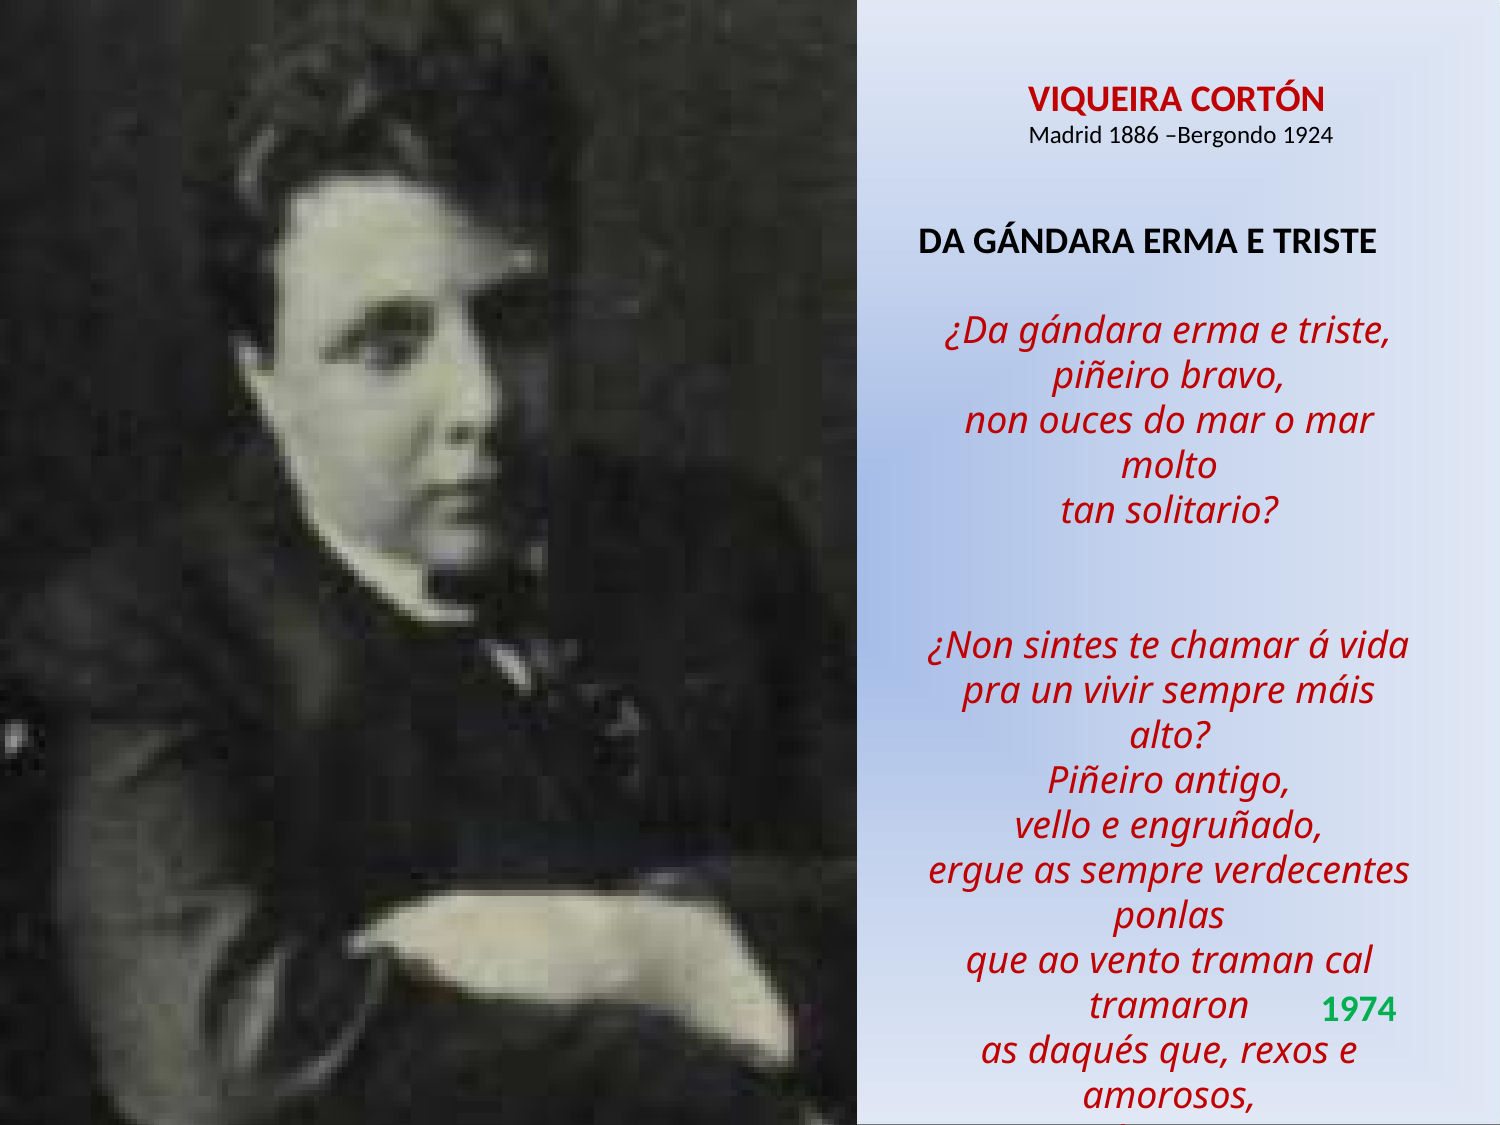

VIQUEIRA CORTÓN
Madrid 1886 –Bergondo 1924
DA GÁNDARA ERMA E TRISTE
¿Da gándara erma e triste,
piñeiro bravo,
non ouces do mar o mar molto
tan solitario?
¿Non sintes te chamar á vida
pra un vivir sempre máis alto?
Piñeiro antigo,
vello e engruñado,
ergue as sempre verdecentes ponlas
que ao vento traman cal tramaron
as daqués que, rexos e amorosos,
aquí cantaron.
...
1974